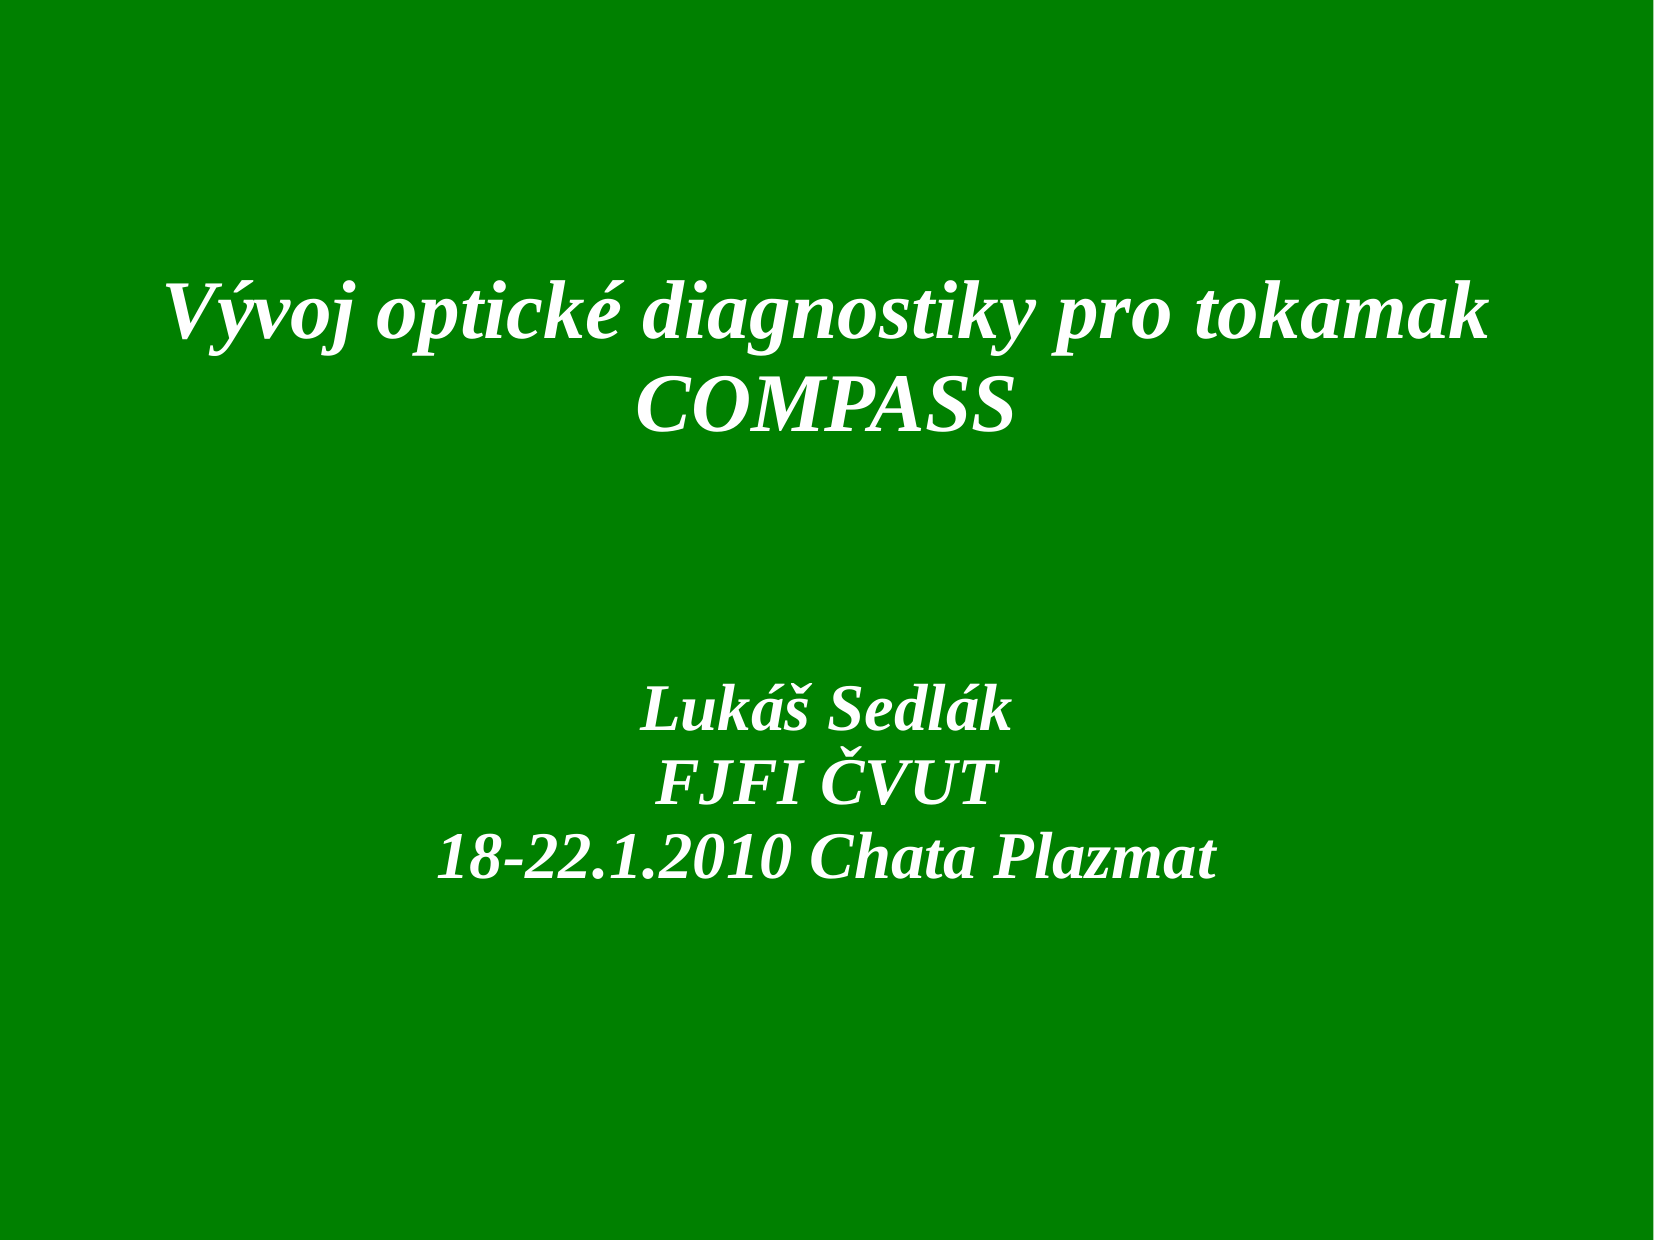

# Vývoj optické diagnostiky pro tokamak COMPASS
Lukáš Sedlák
FJFI ČVUT
18-22.1.2010 Chata Plazmat